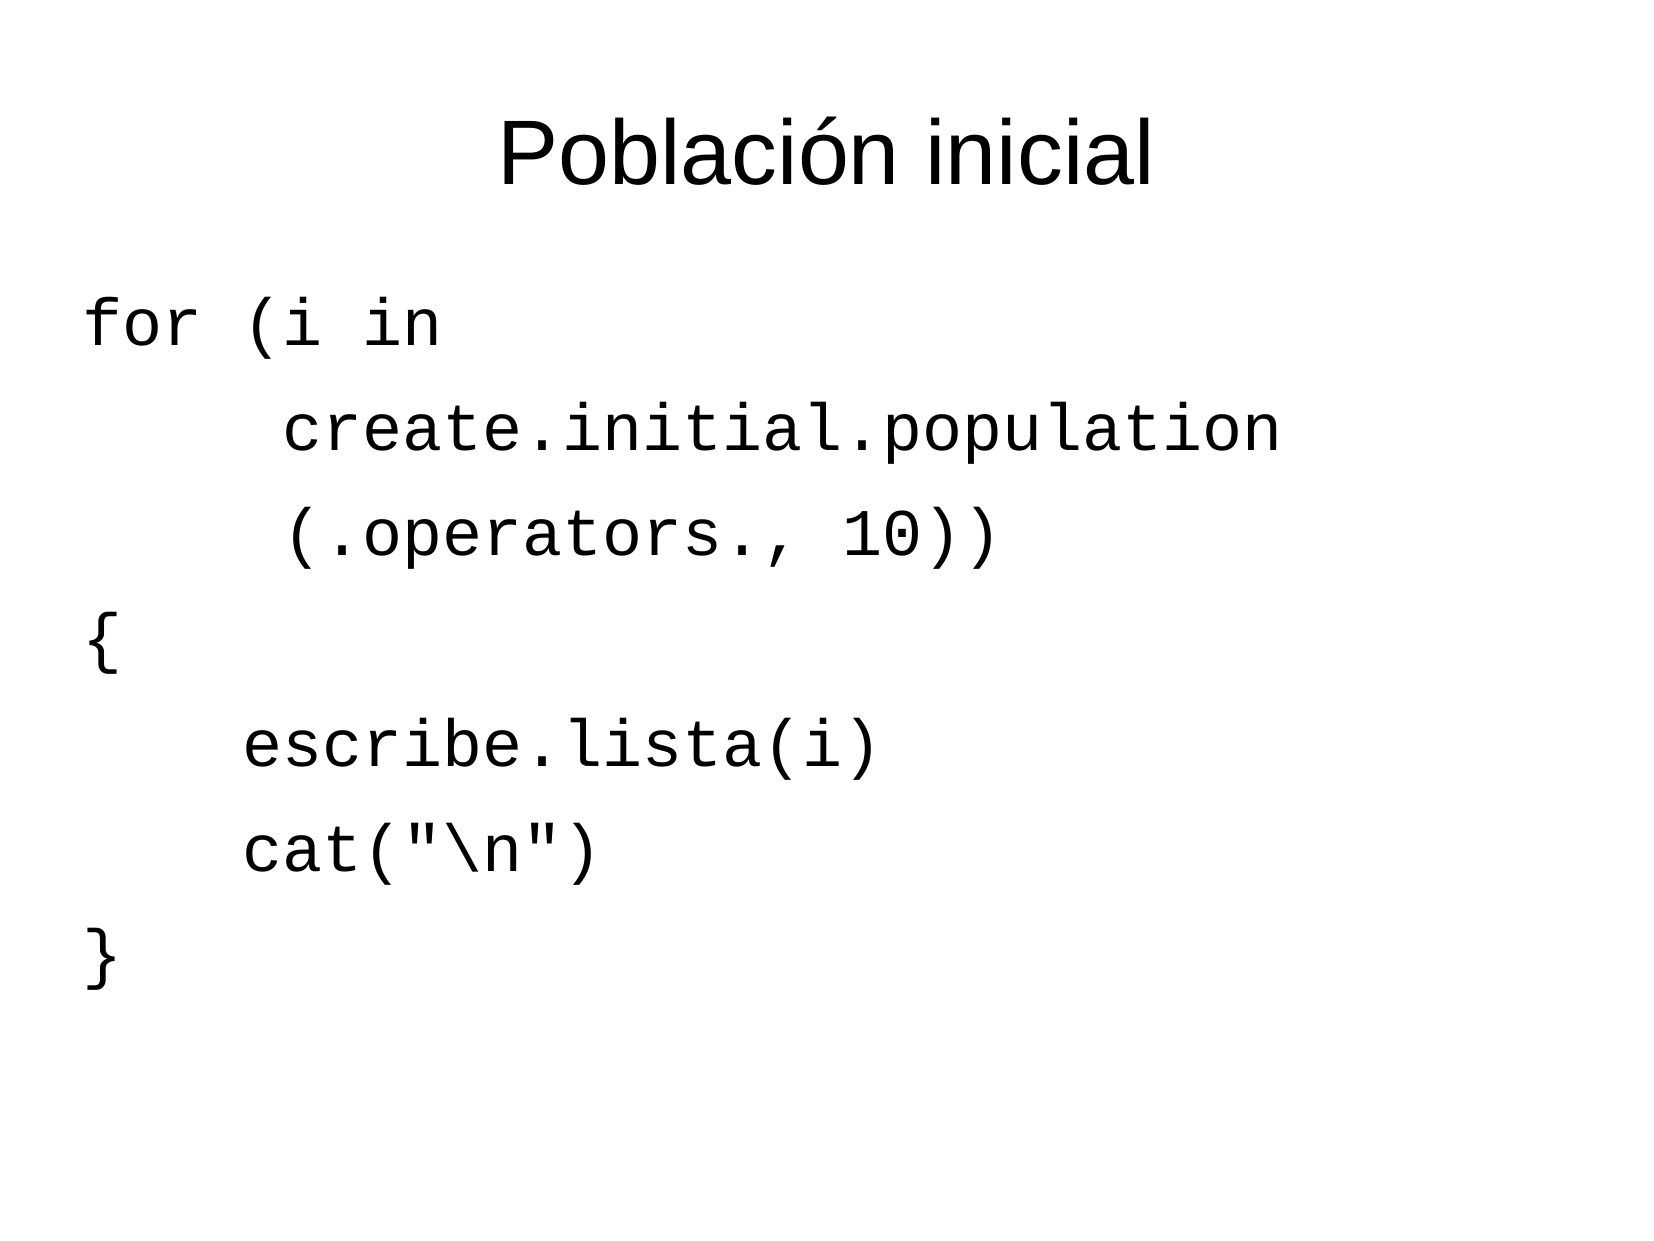

# Población inicial
for (i in
 create.initial.population
 (.operators., 10))
{
 escribe.lista(i)
 cat("\n")
}